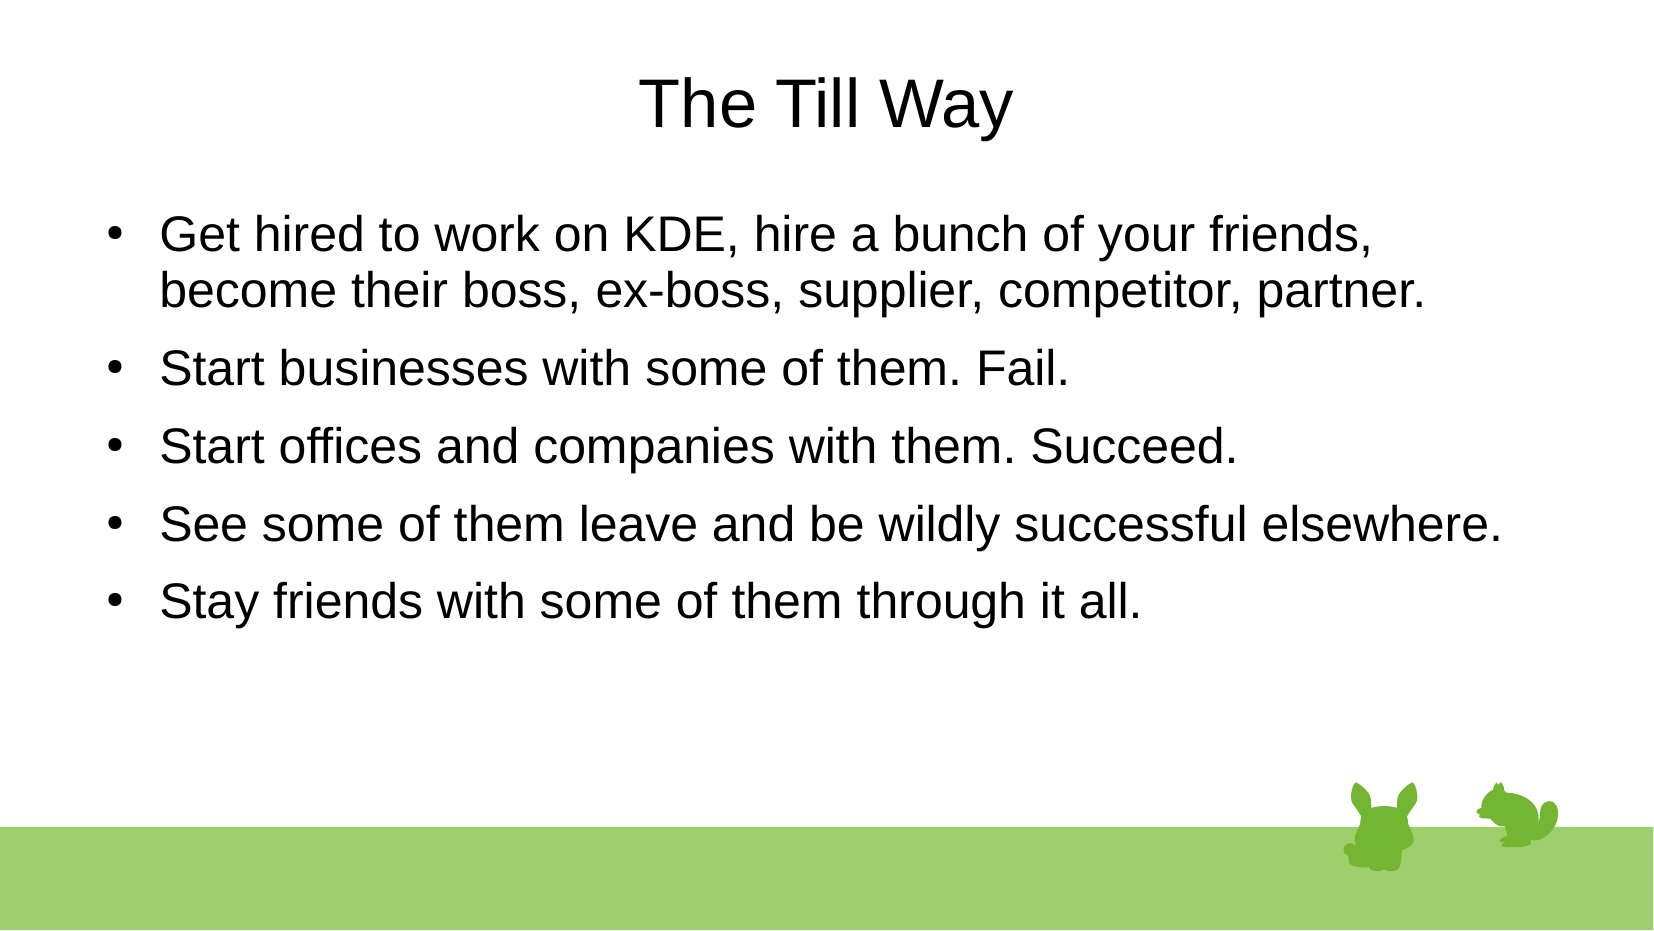

# The Till Way
Get hired to work on KDE, hire a bunch of your friends, become their boss, ex-boss, supplier, competitor, partner.
Start businesses with some of them. Fail.
Start offices and companies with them. Succeed.
See some of them leave and be wildly successful elsewhere.
Stay friends with some of them through it all.